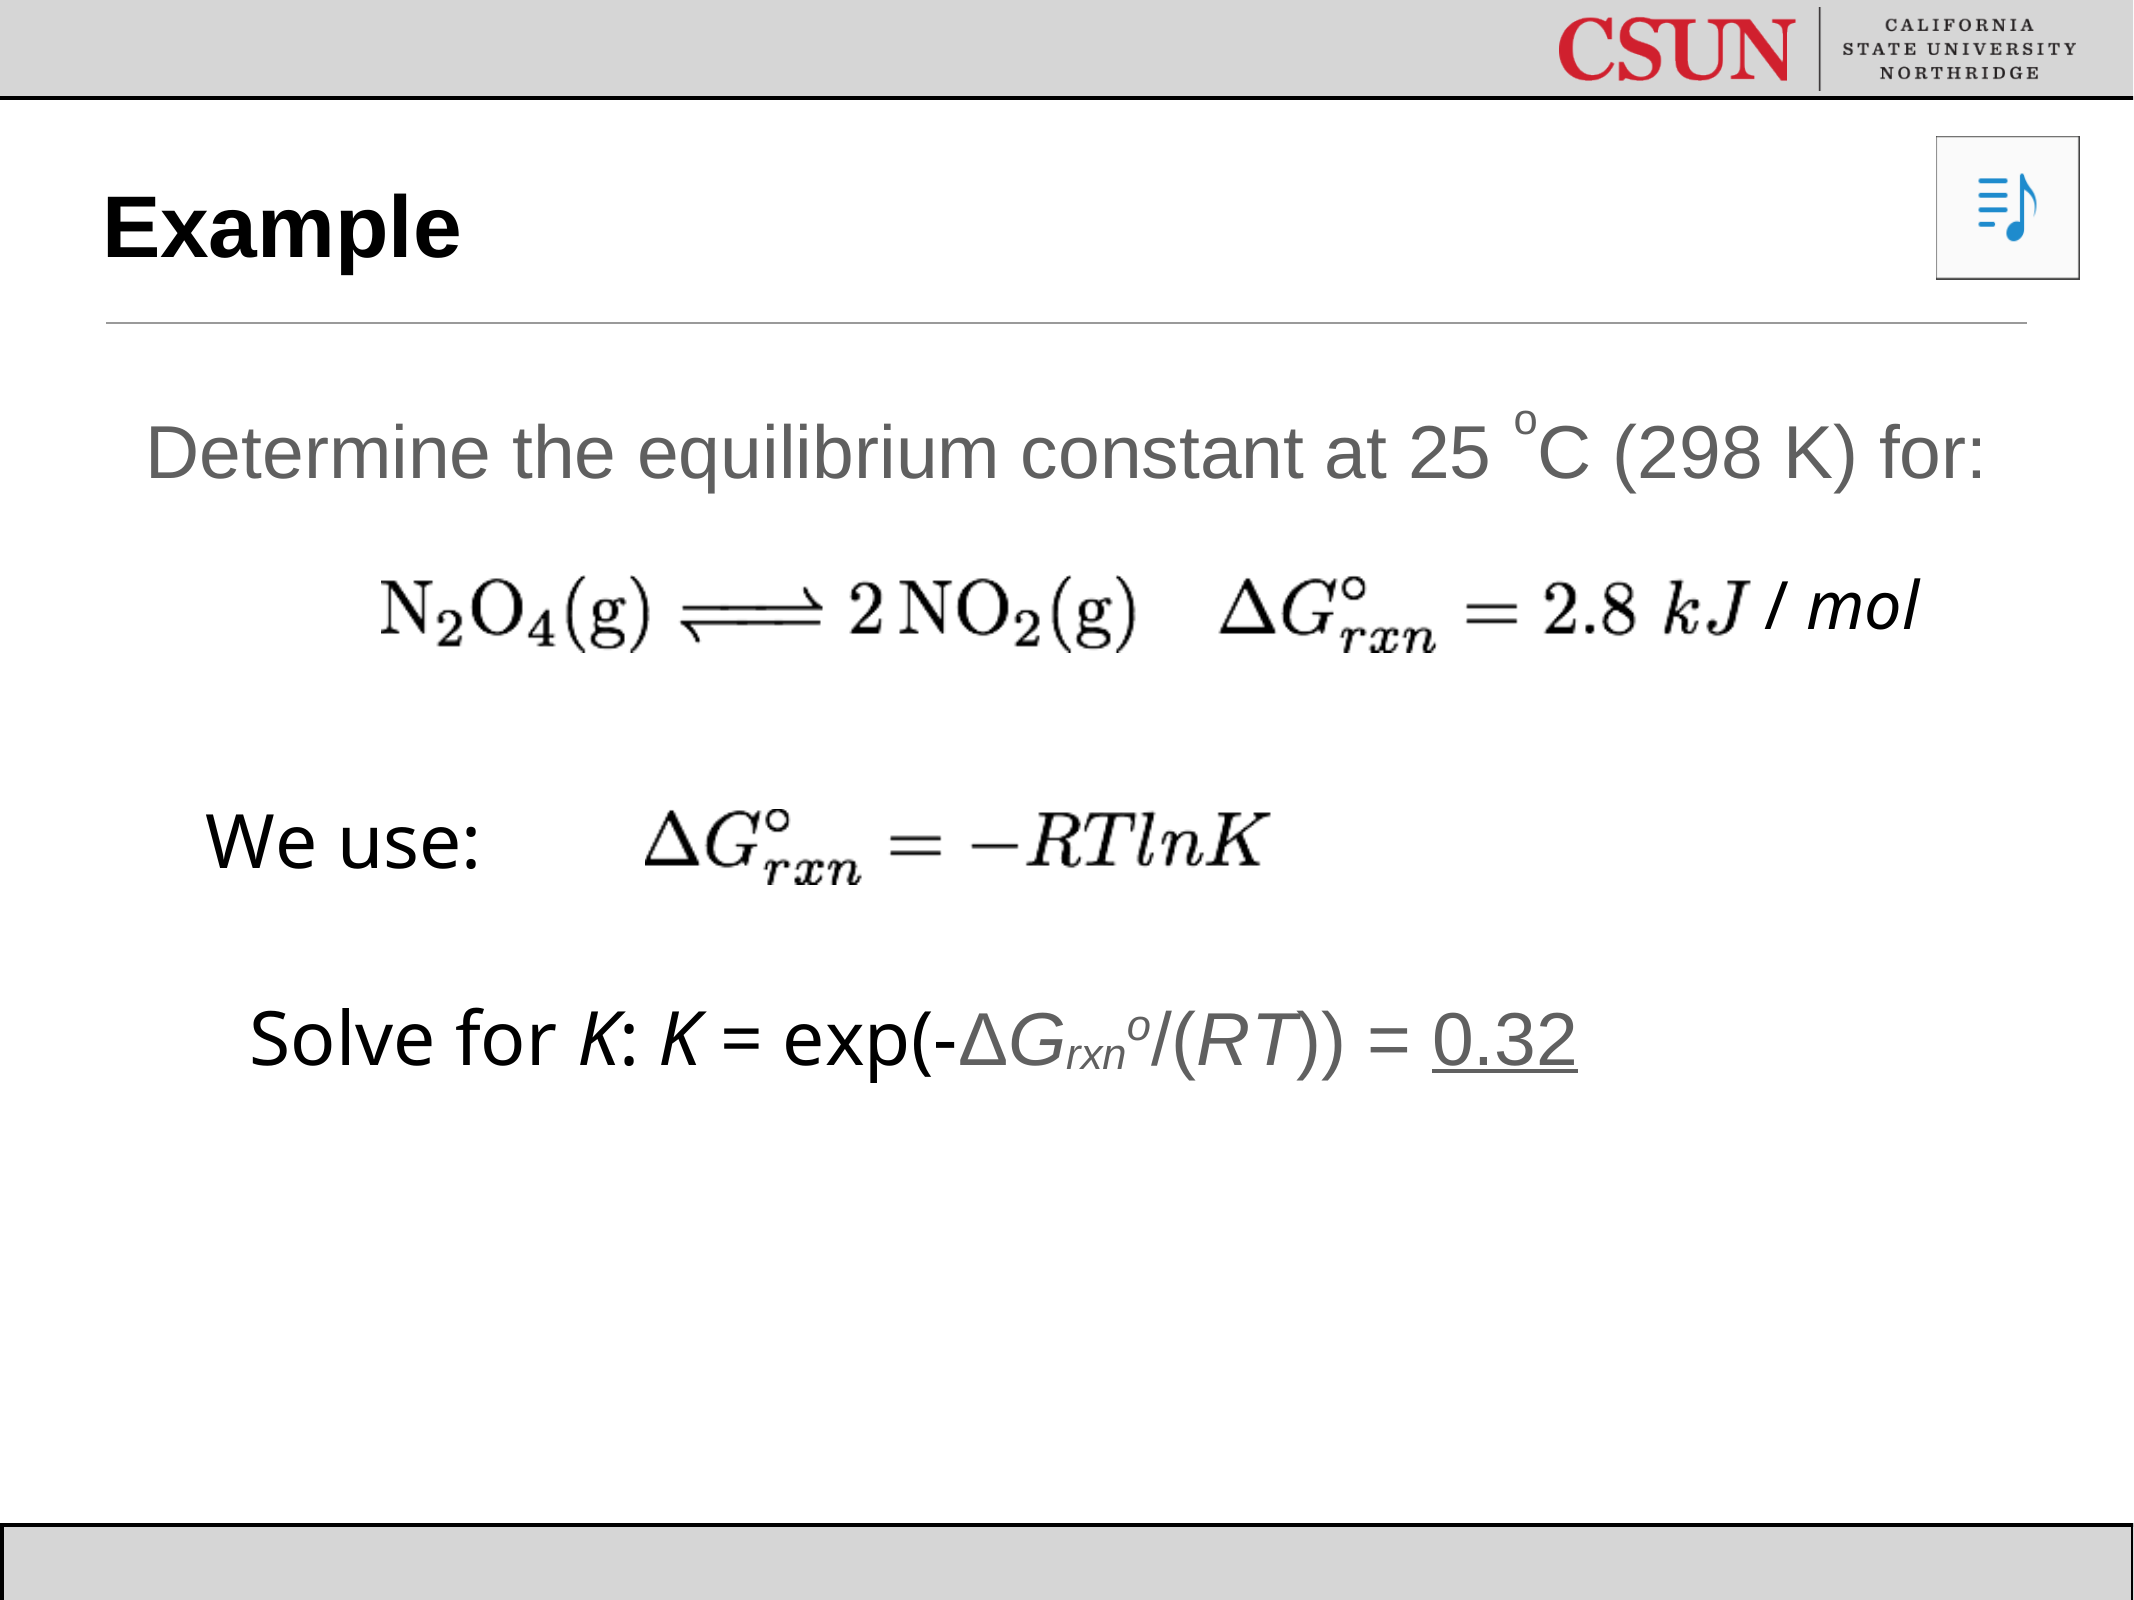

# Example
Determine the equilibrium constant at 25 oC (298 K) for:
/ mol
We use:
Solve for K: K = exp(-ΔGrxno/(RT)) = 0.32